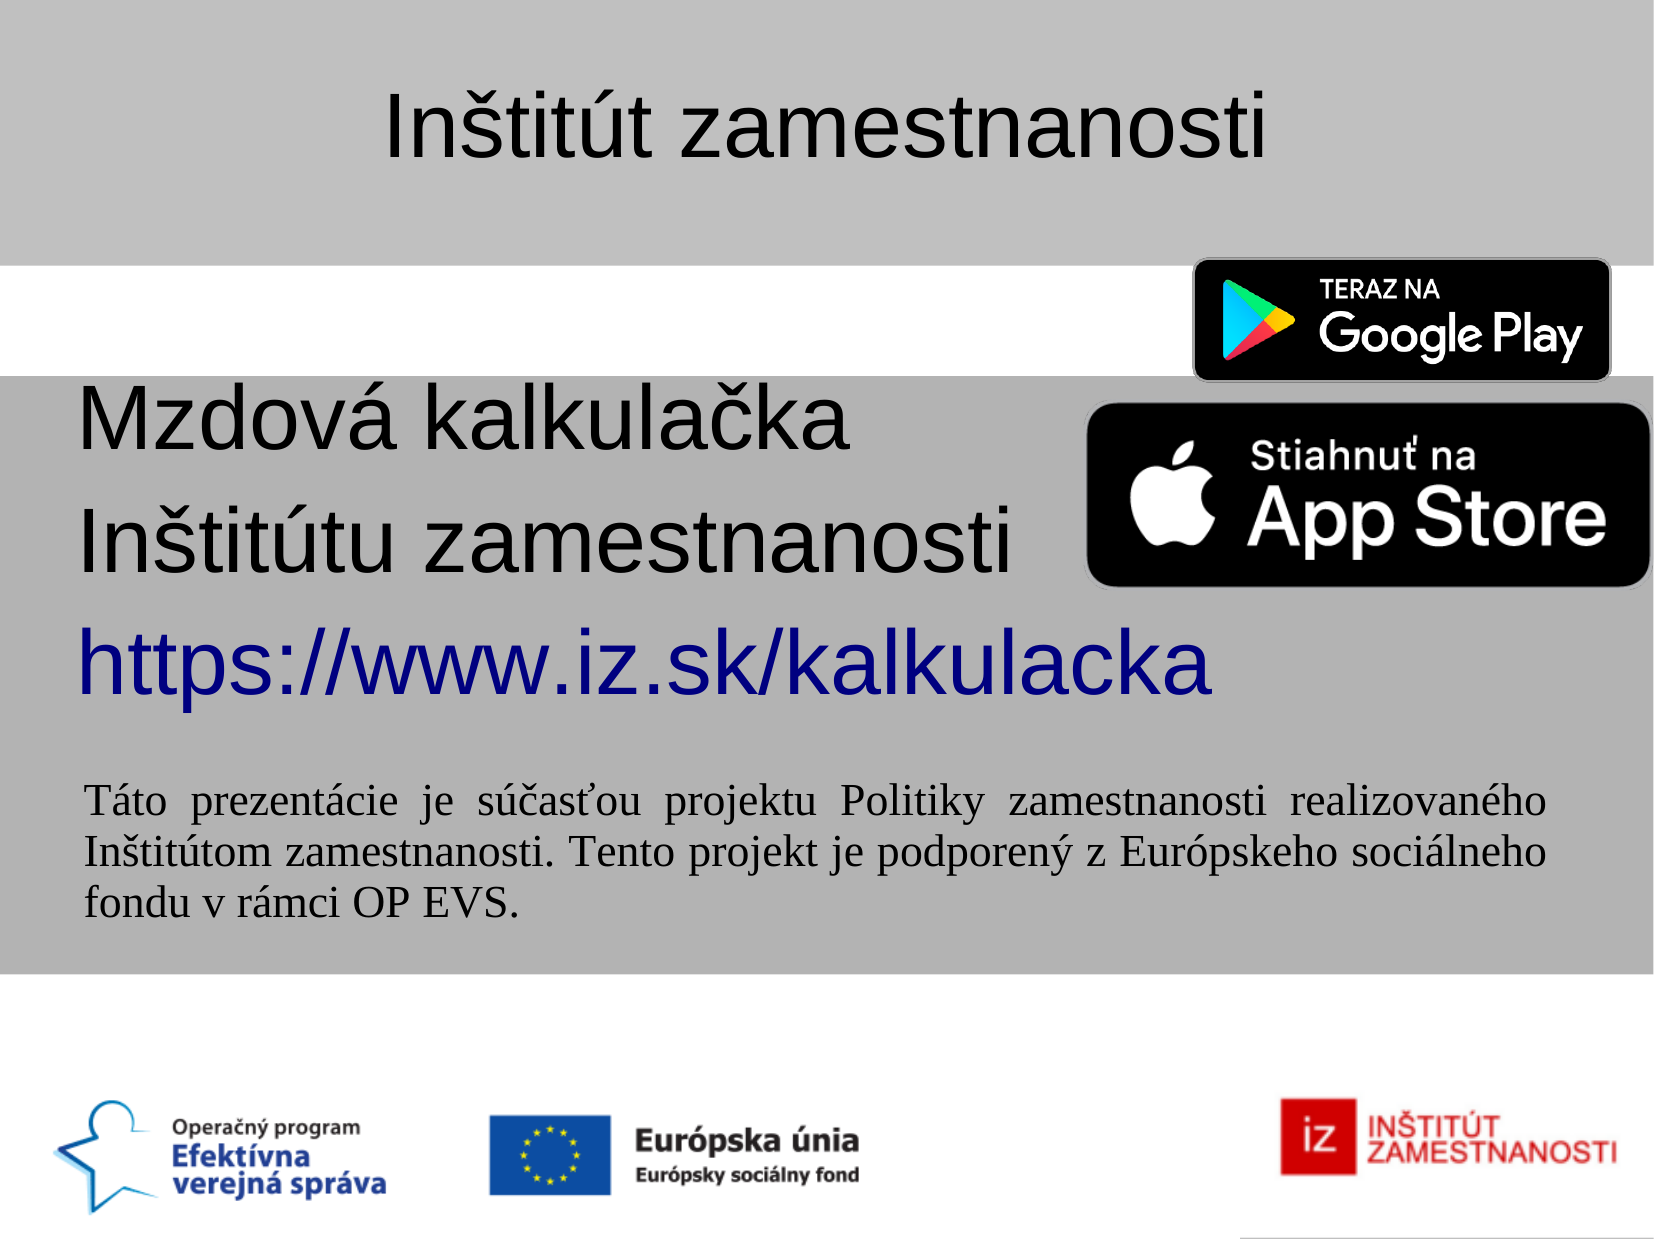

# Inštitút zamestnanosti
Mzdová kalkulačka
Inštitútu zamestnanosti
https://www.iz.sk/kalkulacka
Táto prezentácie je súčasťou projektu Politiky zamestnanosti realizovaného Inštitútom zamestnanosti. Tento projekt je podporený z Európskeho sociálneho fondu v rámci OP EVS.